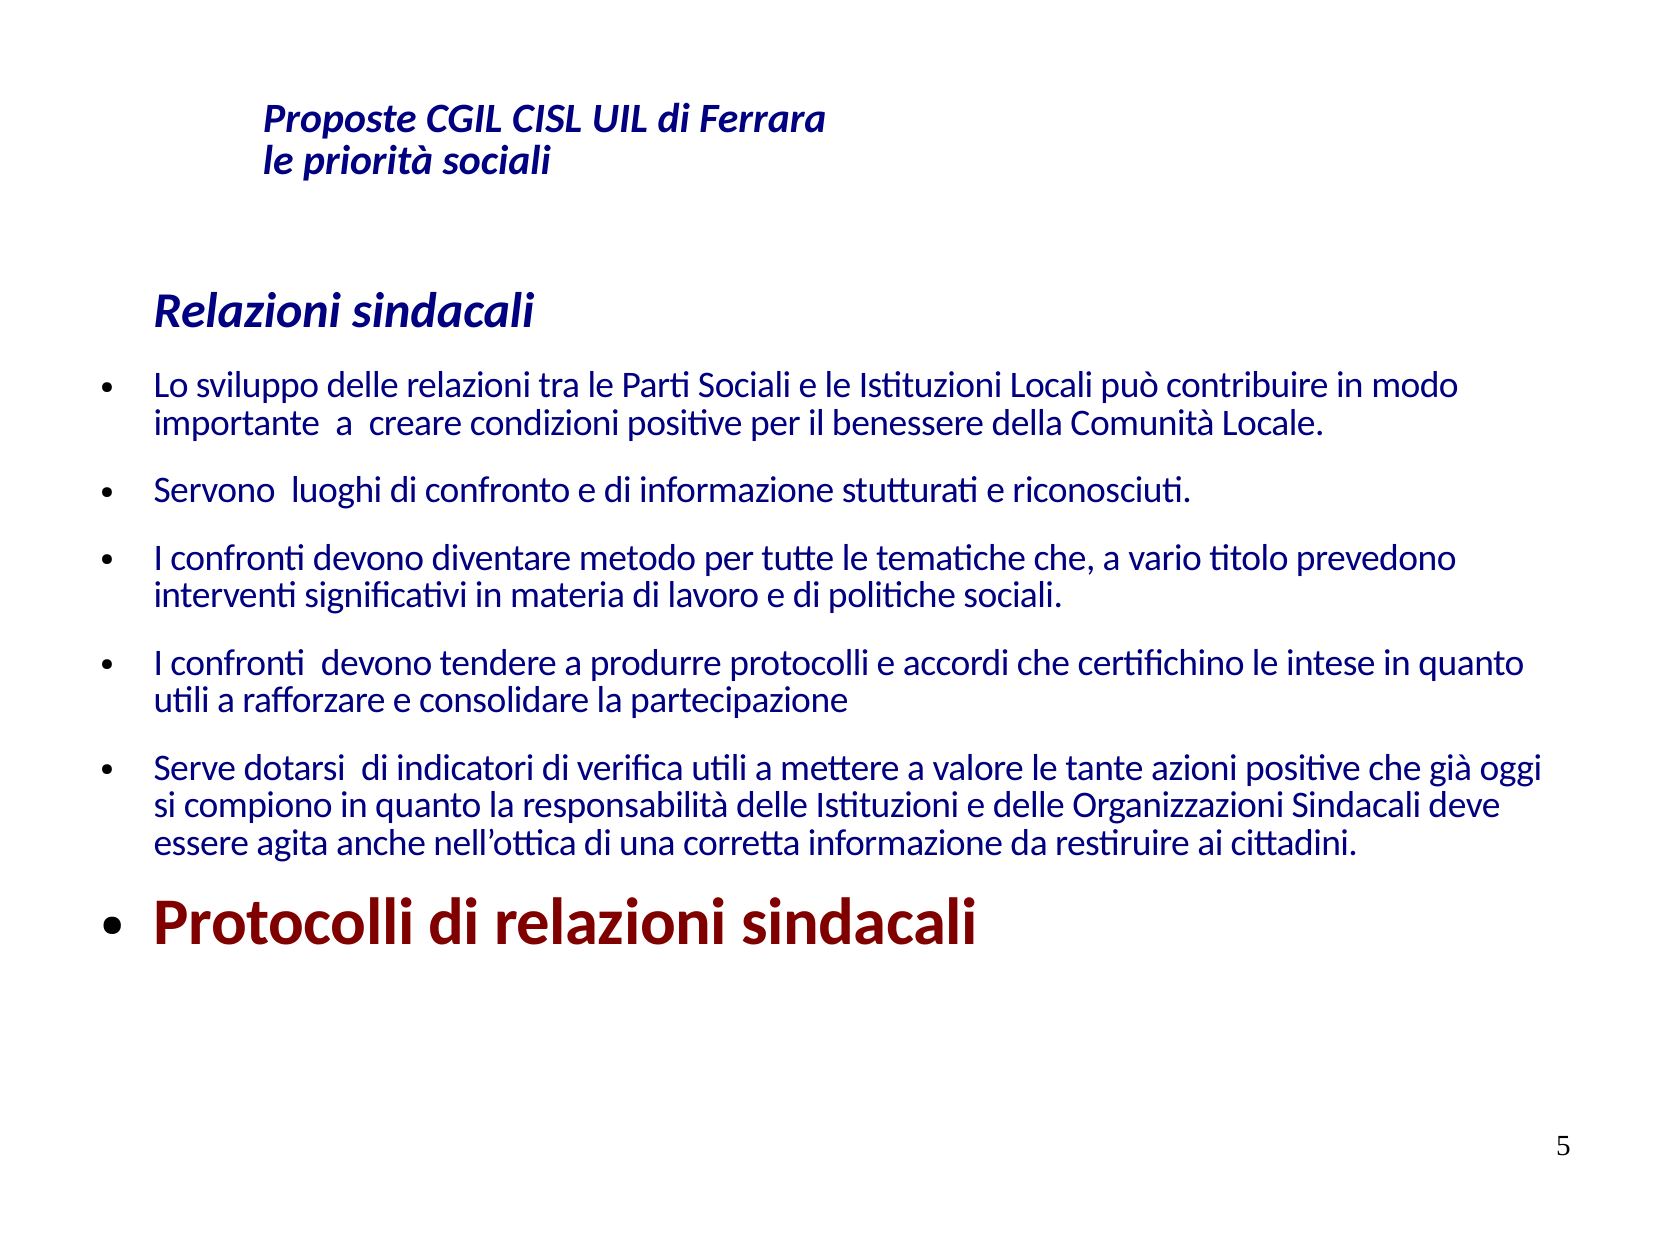

# Proposte CGIL CISL UIL di Ferrara le priorità sociali
Relazioni sindacali
Lo sviluppo delle relazioni tra le Parti Sociali e le Istituzioni Locali può contribuire in modo importante a creare condizioni positive per il benessere della Comunità Locale.
Servono luoghi di confronto e di informazione stutturati e riconosciuti.
I confronti devono diventare metodo per tutte le tematiche che, a vario titolo prevedono interventi significativi in materia di lavoro e di politiche sociali.
I confronti devono tendere a produrre protocolli e accordi che certifichino le intese in quanto utili a rafforzare e consolidare la partecipazione
Serve dotarsi di indicatori di verifica utili a mettere a valore le tante azioni positive che già oggi si compiono in quanto la responsabilità delle Istituzioni e delle Organizzazioni Sindacali deve essere agita anche nell’ottica di una corretta informazione da restiruire ai cittadini.
Protocolli di relazioni sindacali
5